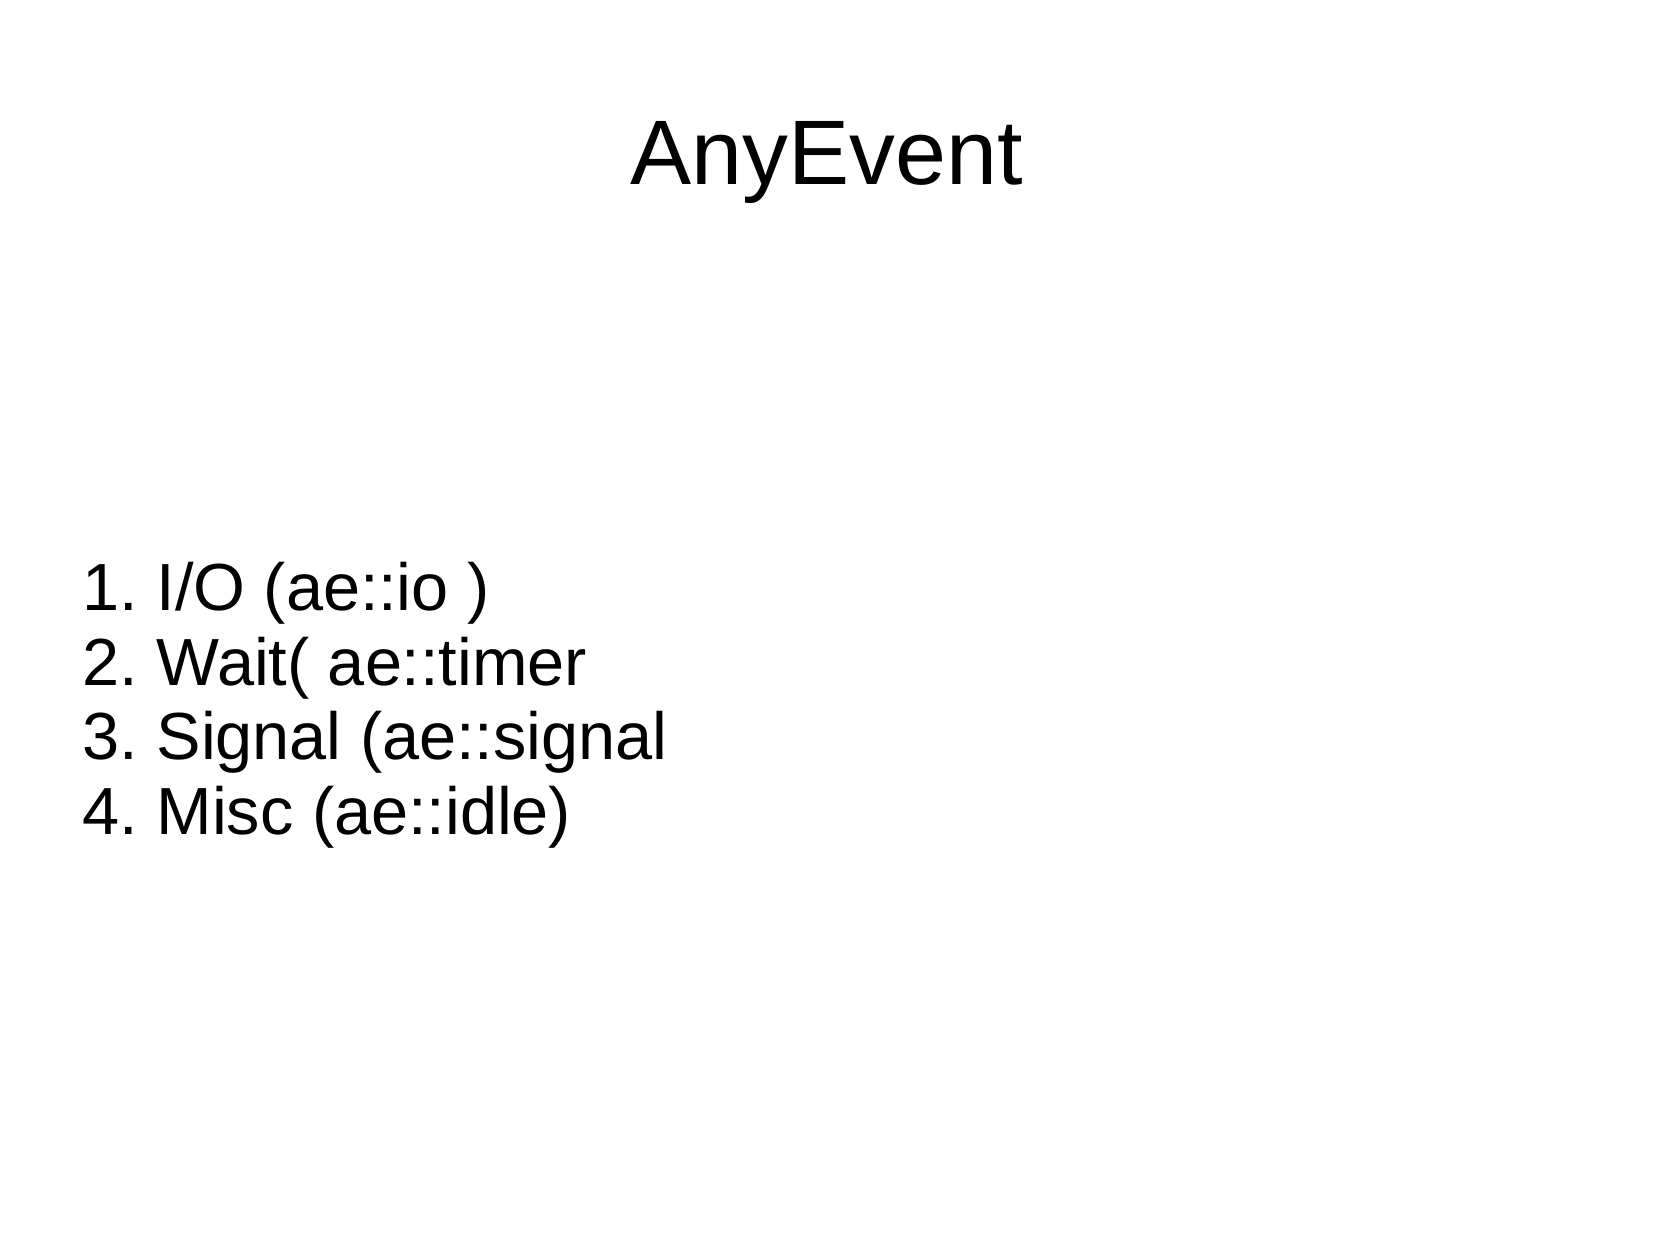

# AnyEvent
 I/O (ae::io )
 Wait( ae::timer
 Signal (ae::signal
 Misc (ae::idle)